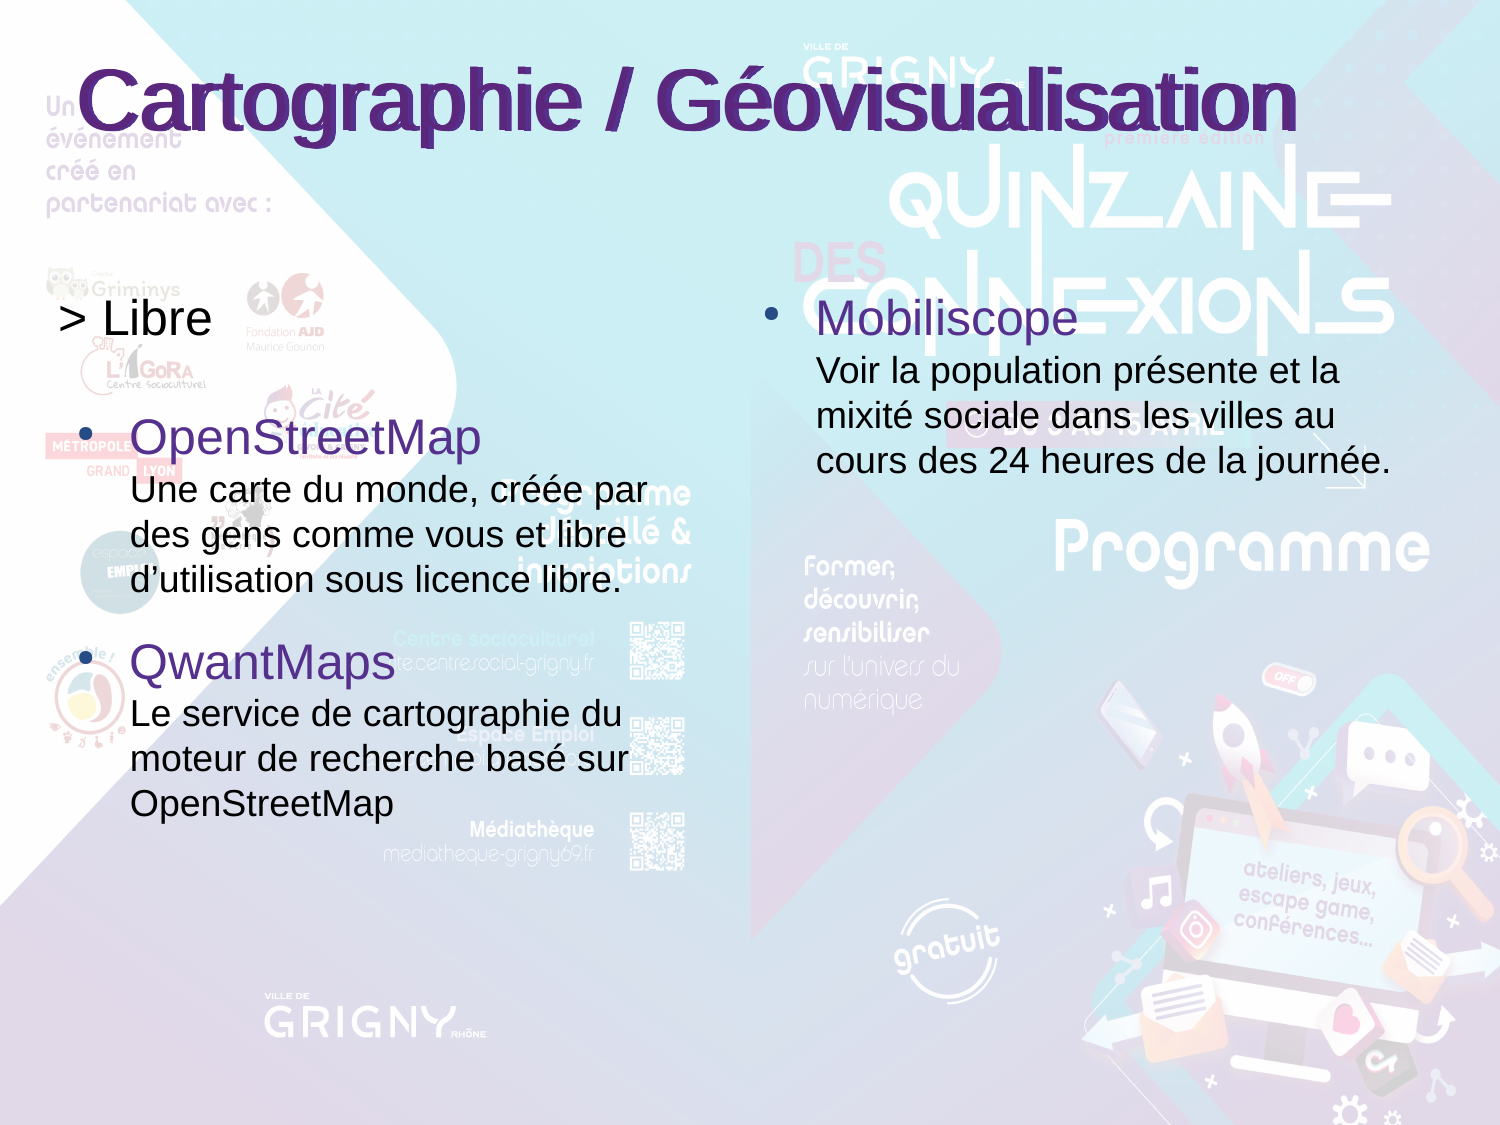

# Cartographie / Géovisualisation
> Libre
OpenStreetMap
Une carte du monde, créée par des gens comme vous et libre d’utilisation sous licence libre.
QwantMaps
Le service de cartographie du moteur de recherche basé sur OpenStreetMap
Mobiliscope
Voir la population présente et la mixité sociale dans les villes au cours des 24 heures de la journée.